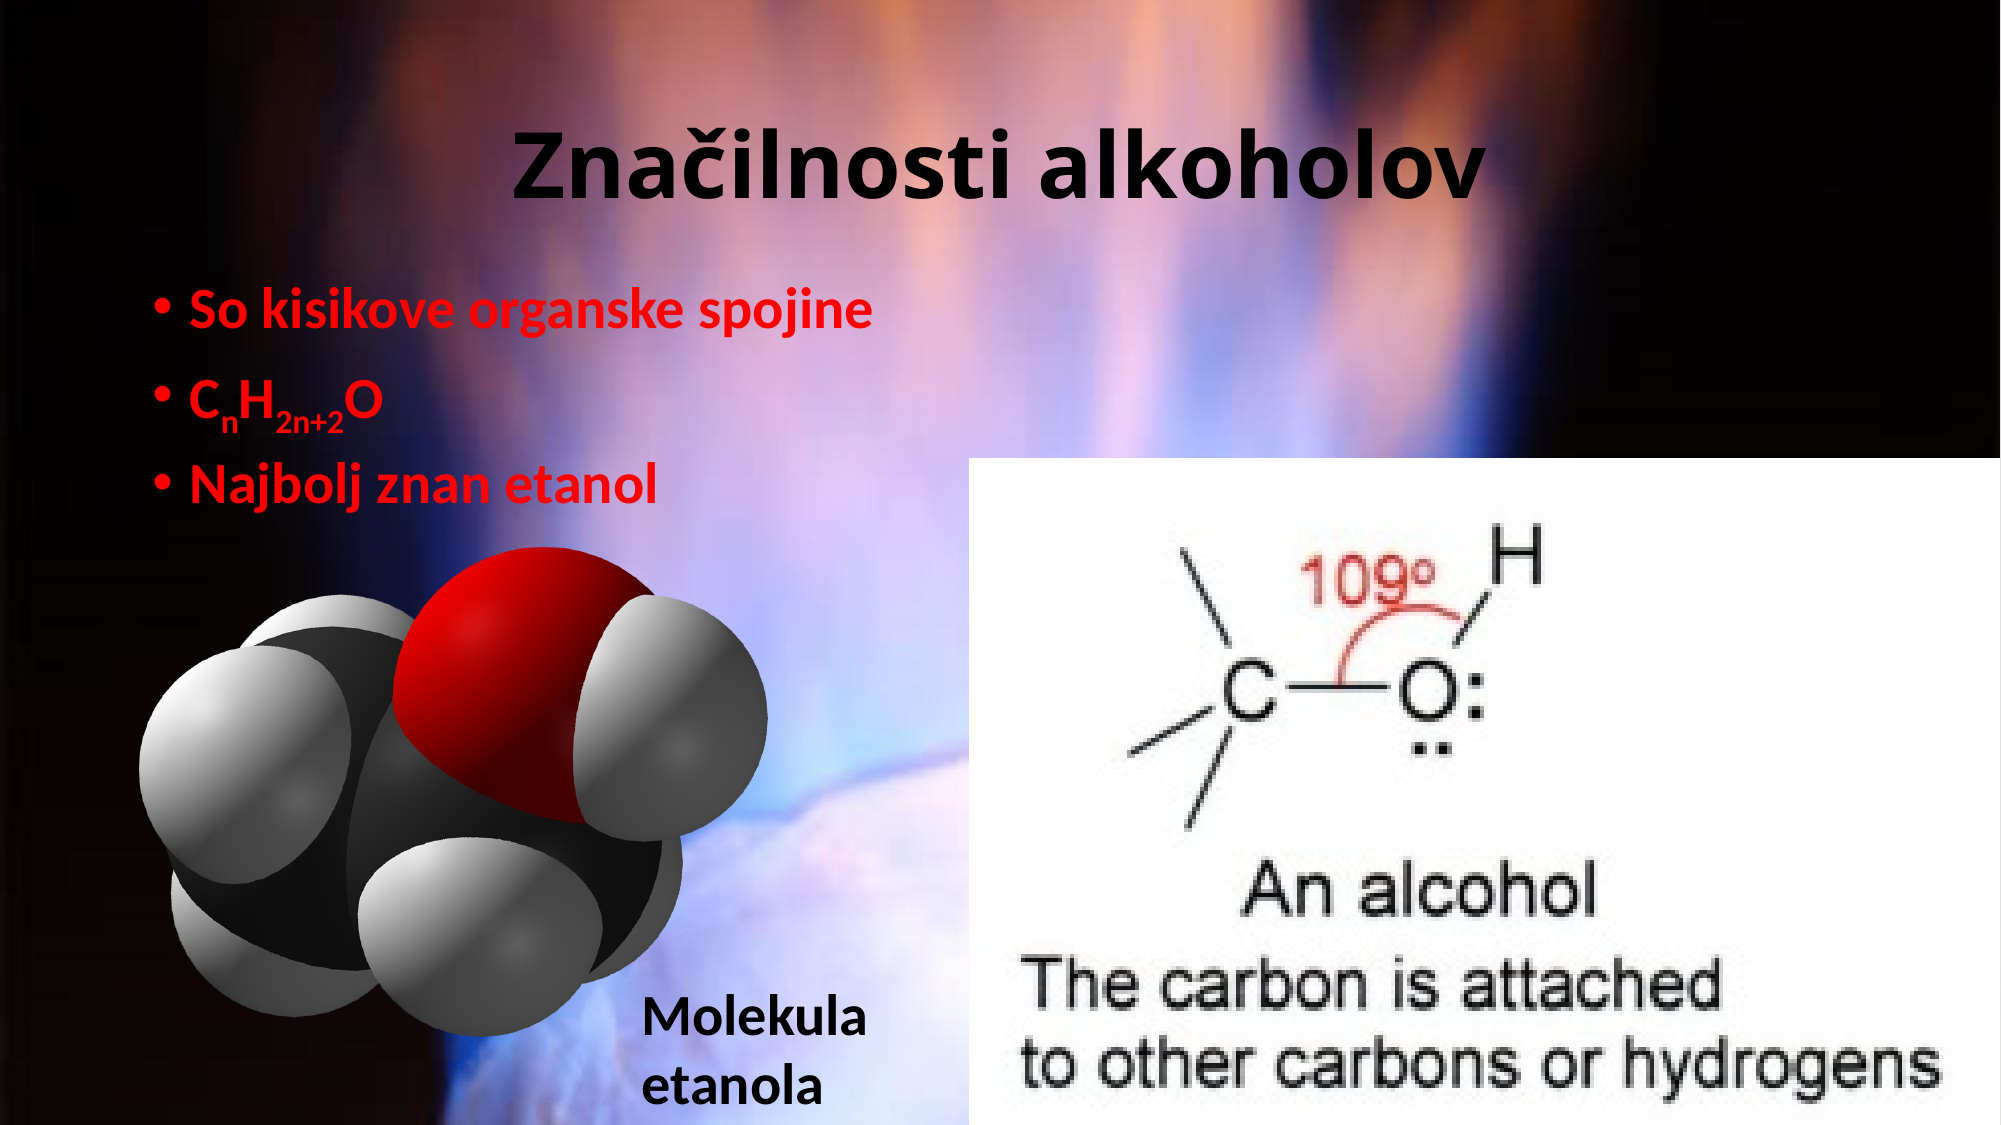

# Značilnosti alkoholov
So kisikove organske spojine
CnH2n+2O
Najbolj znan etanol
Molekula
etanola